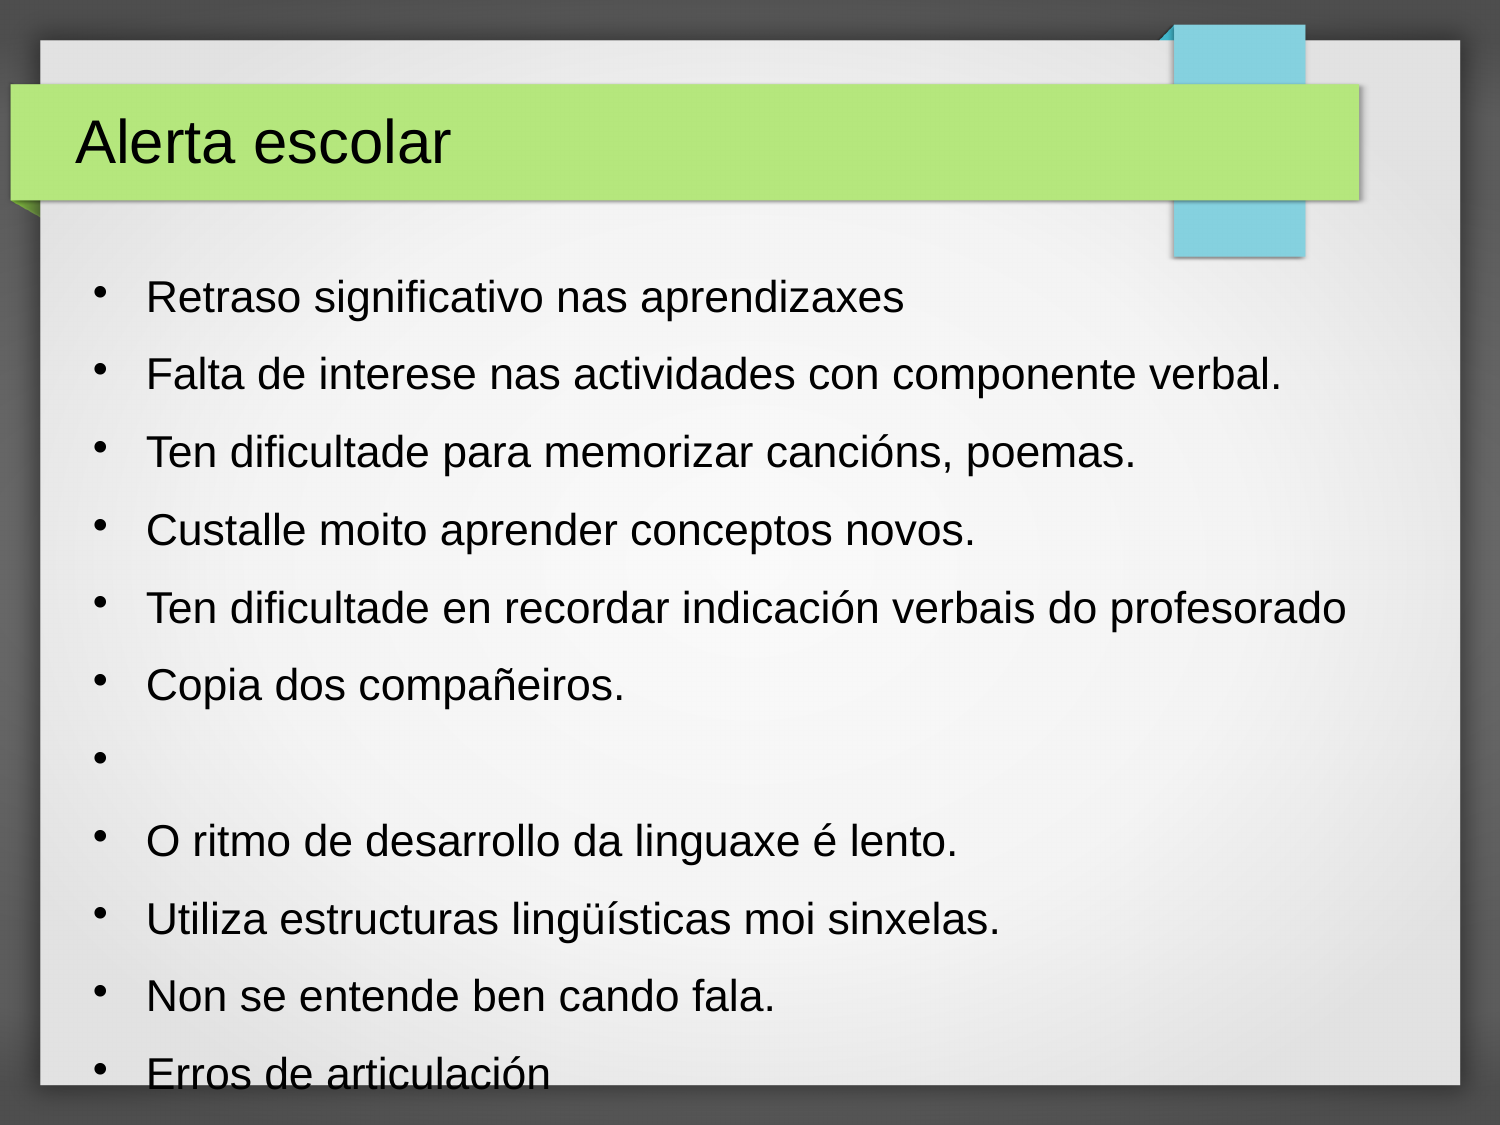

Alerta escolar
Retraso significativo nas aprendizaxes
Falta de interese nas actividades con componente verbal.
Ten dificultade para memorizar cancións, poemas.
Custalle moito aprender conceptos novos.
Ten dificultade en recordar indicación verbais do profesorado
Copia dos compañeiros.
O ritmo de desarrollo da linguaxe é lento.
Utiliza estructuras lingüísticas moi sinxelas.
Non se entende ben cando fala.
Erros de articulación